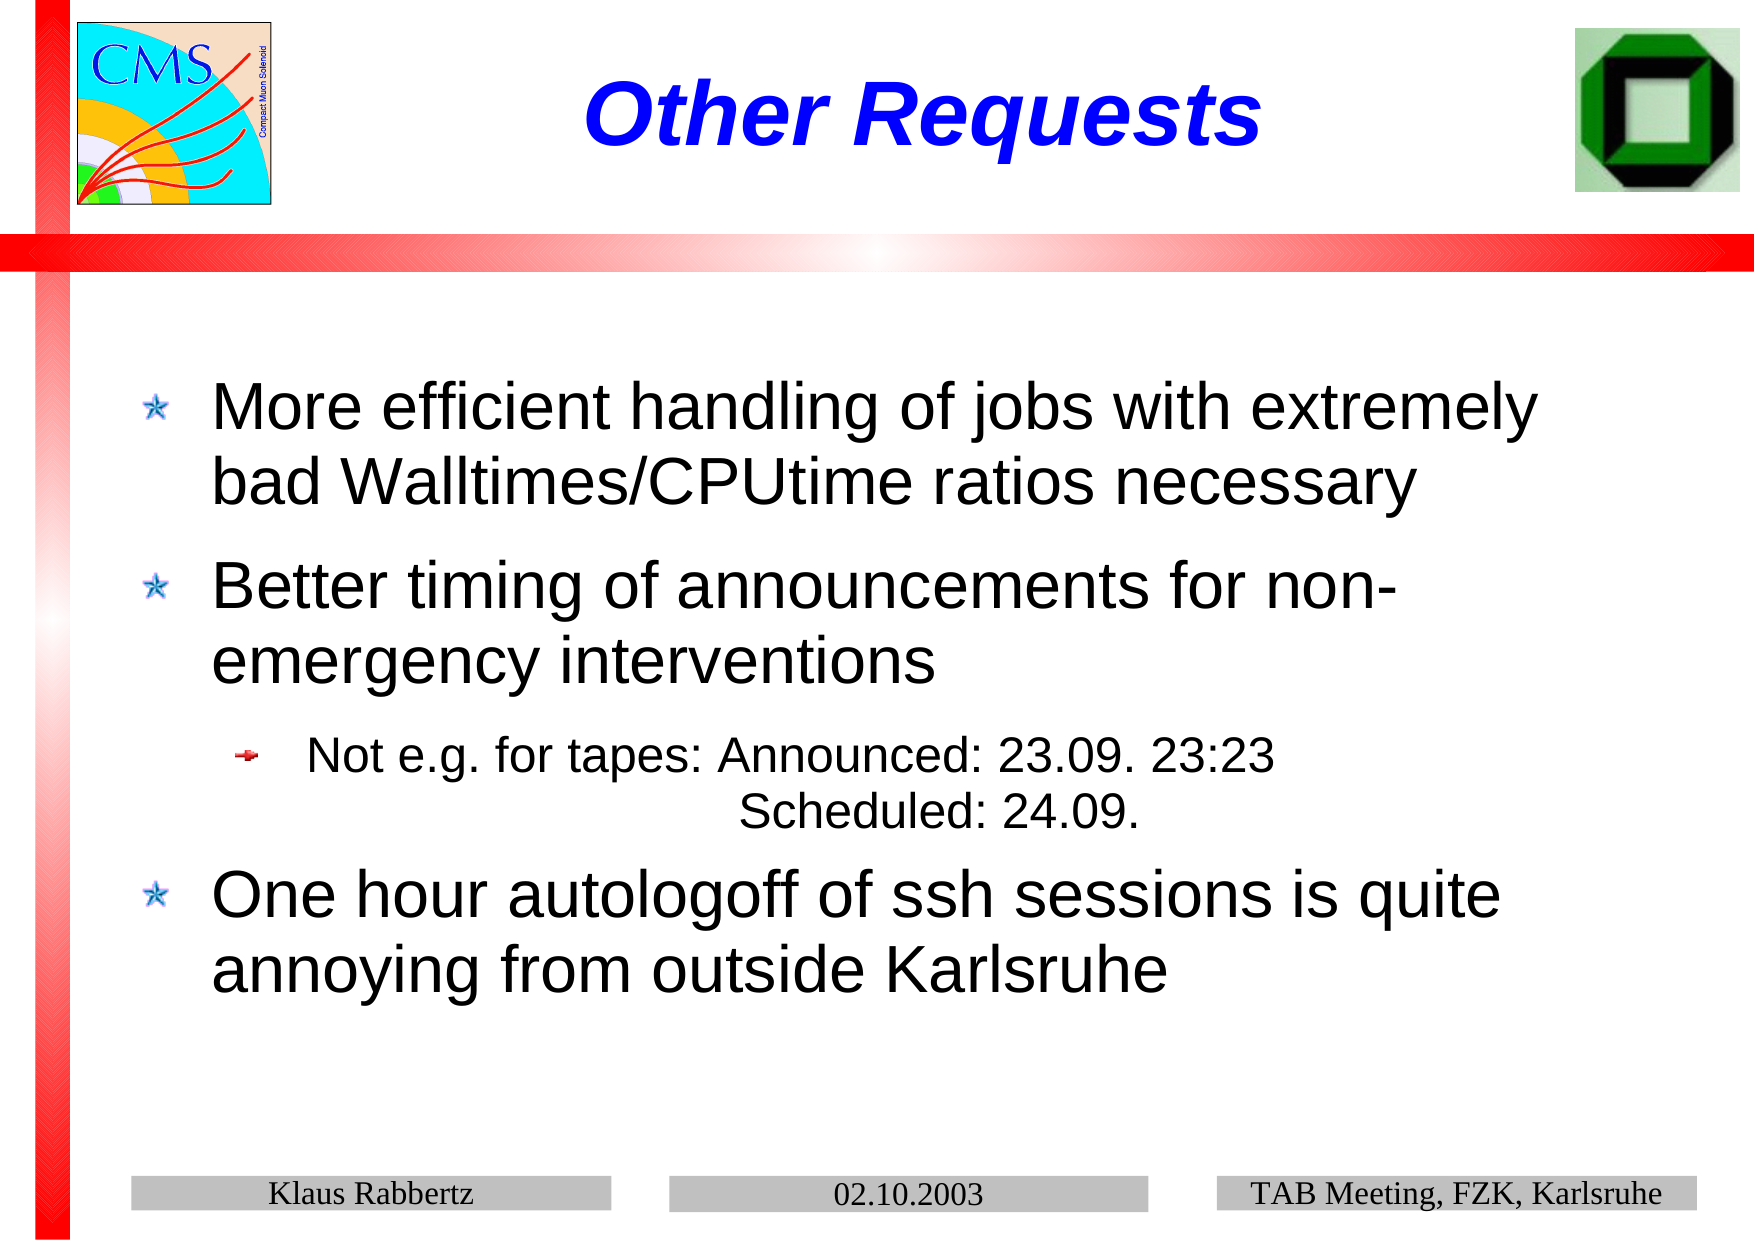

# Other Requests
More efficient handling of jobs with extremely bad Walltimes/CPUtime ratios necessary
Better timing of announcements for non-emergency interventions
Not e.g. for tapes: Announced: 23.09. 23:23 Scheduled: 24.09.
One hour autologoff of ssh sessions is quite annoying from outside Karlsruhe